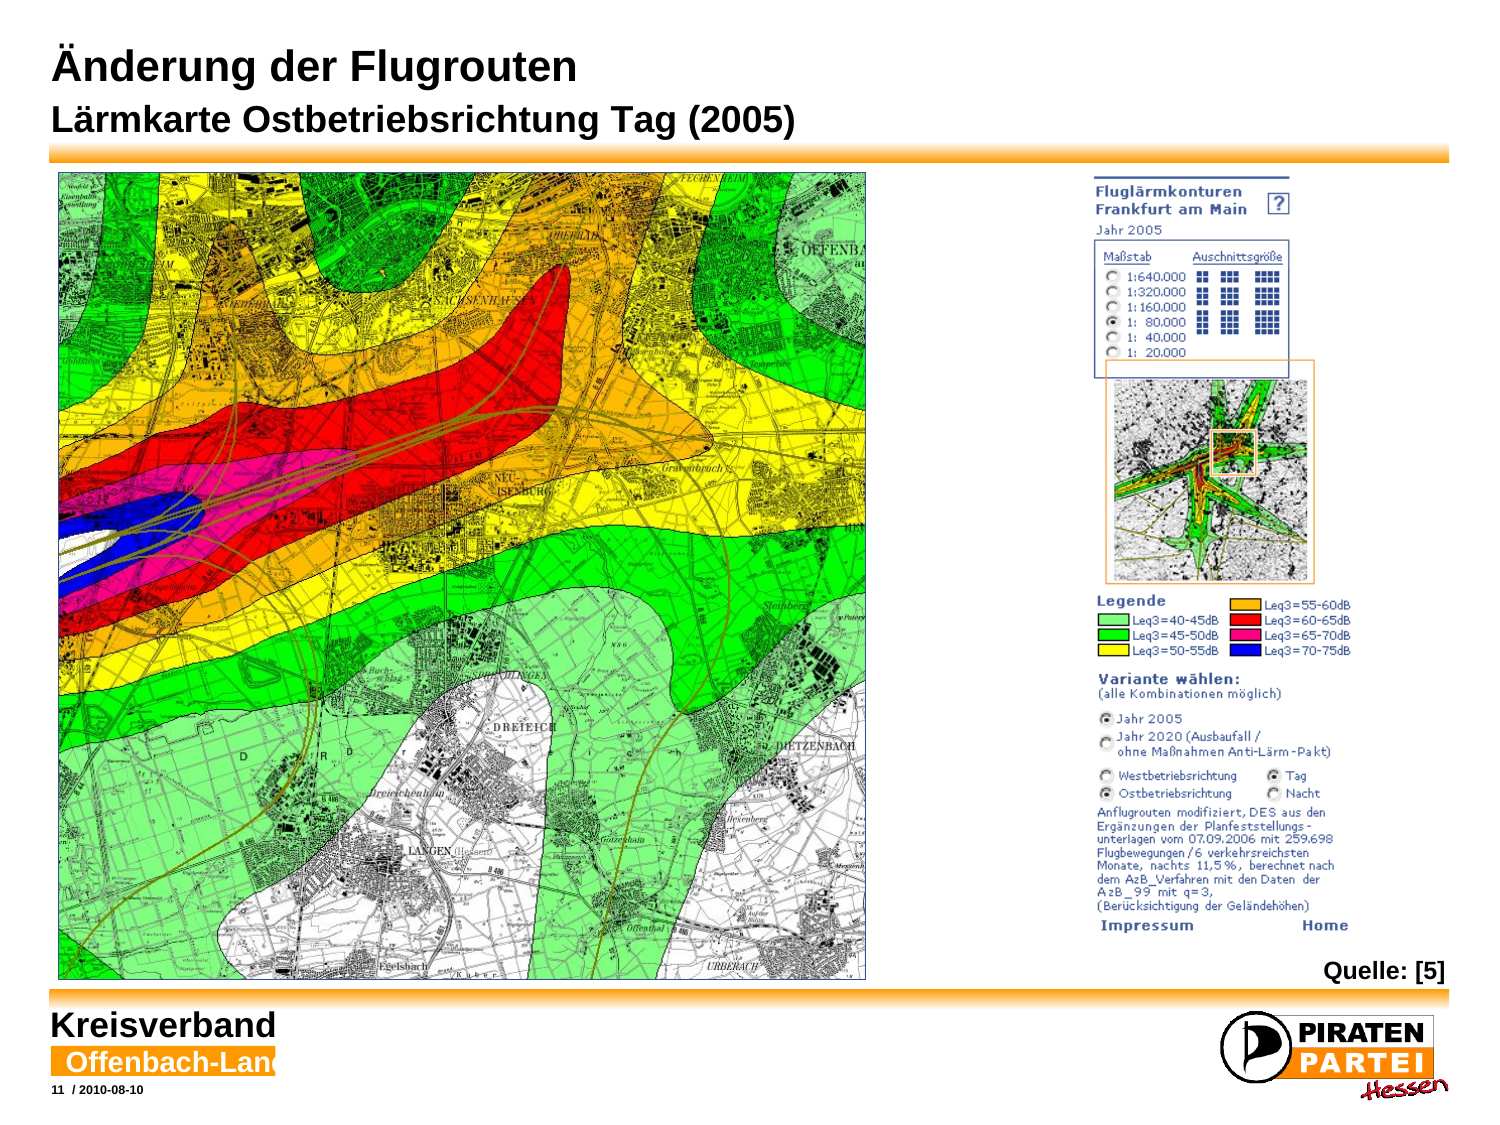

# Änderung der Flugrouten Lärmkarte Ostbetriebsrichtung Tag (2005)
Quelle: [5]